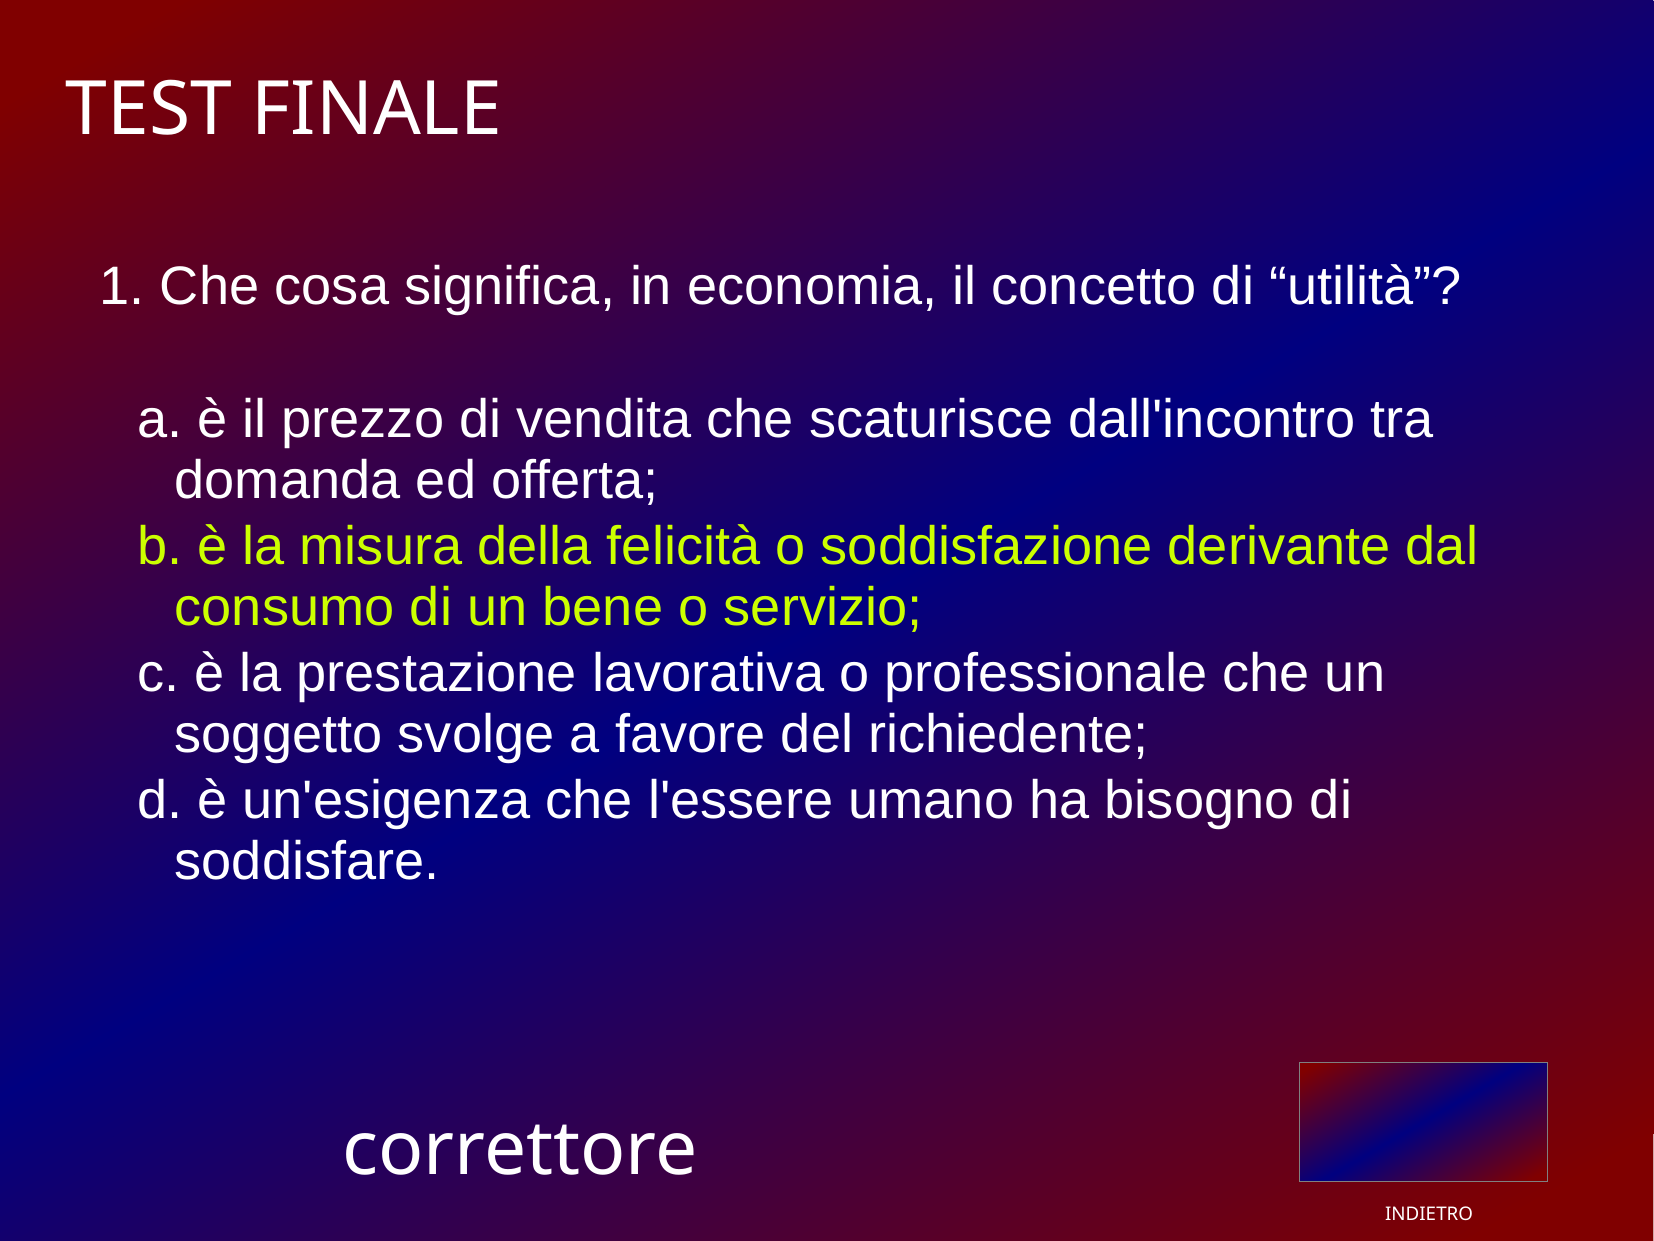

TEST FINALE
1. Che cosa significa, in economia, il concetto di “utilità”?
a. è il prezzo di vendita che scaturisce dall'incontro tra domanda ed offerta;
b. è la misura della felicità o soddisfazione derivante dal consumo di un bene o servizio;
c. è la prestazione lavorativa o professionale che un soggetto svolge a favore del richiedente;
d. è un'esigenza che l'essere umano ha bisogno di soddisfare.
 correttore
INDIETRO